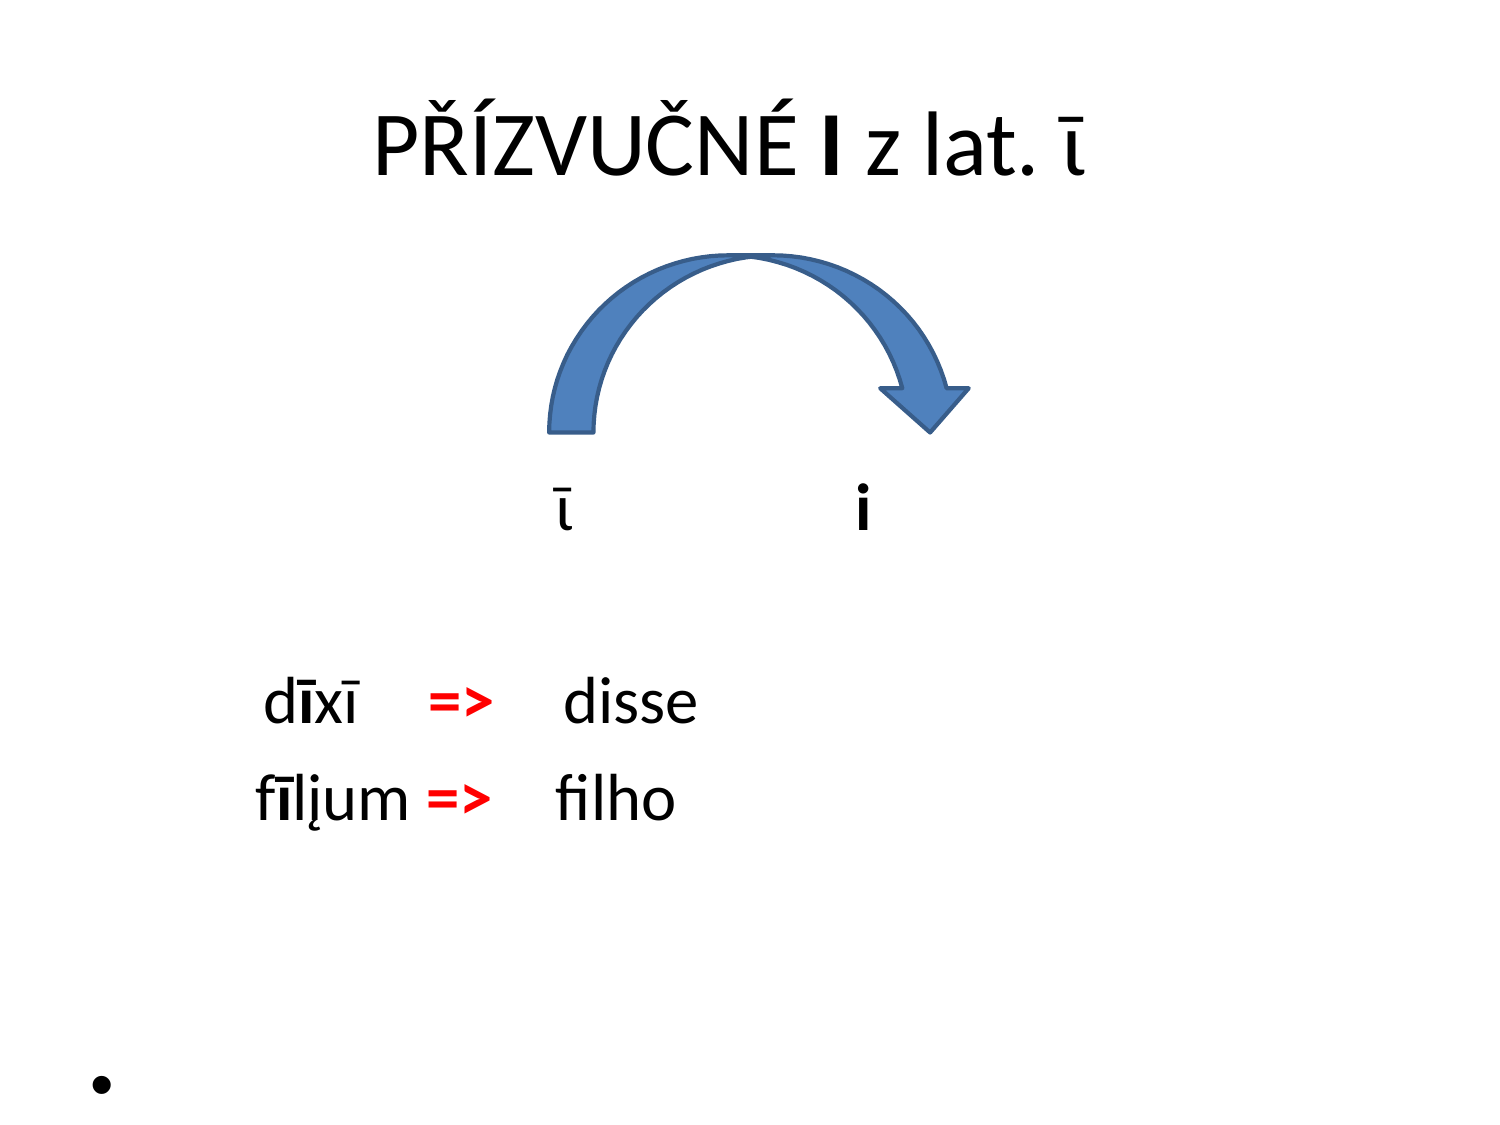

# PŘÍZVUČNÉ I z lat. ῑ
 ῑ 	 i
dīxī	 => 	disse
fīlįum => 	filho